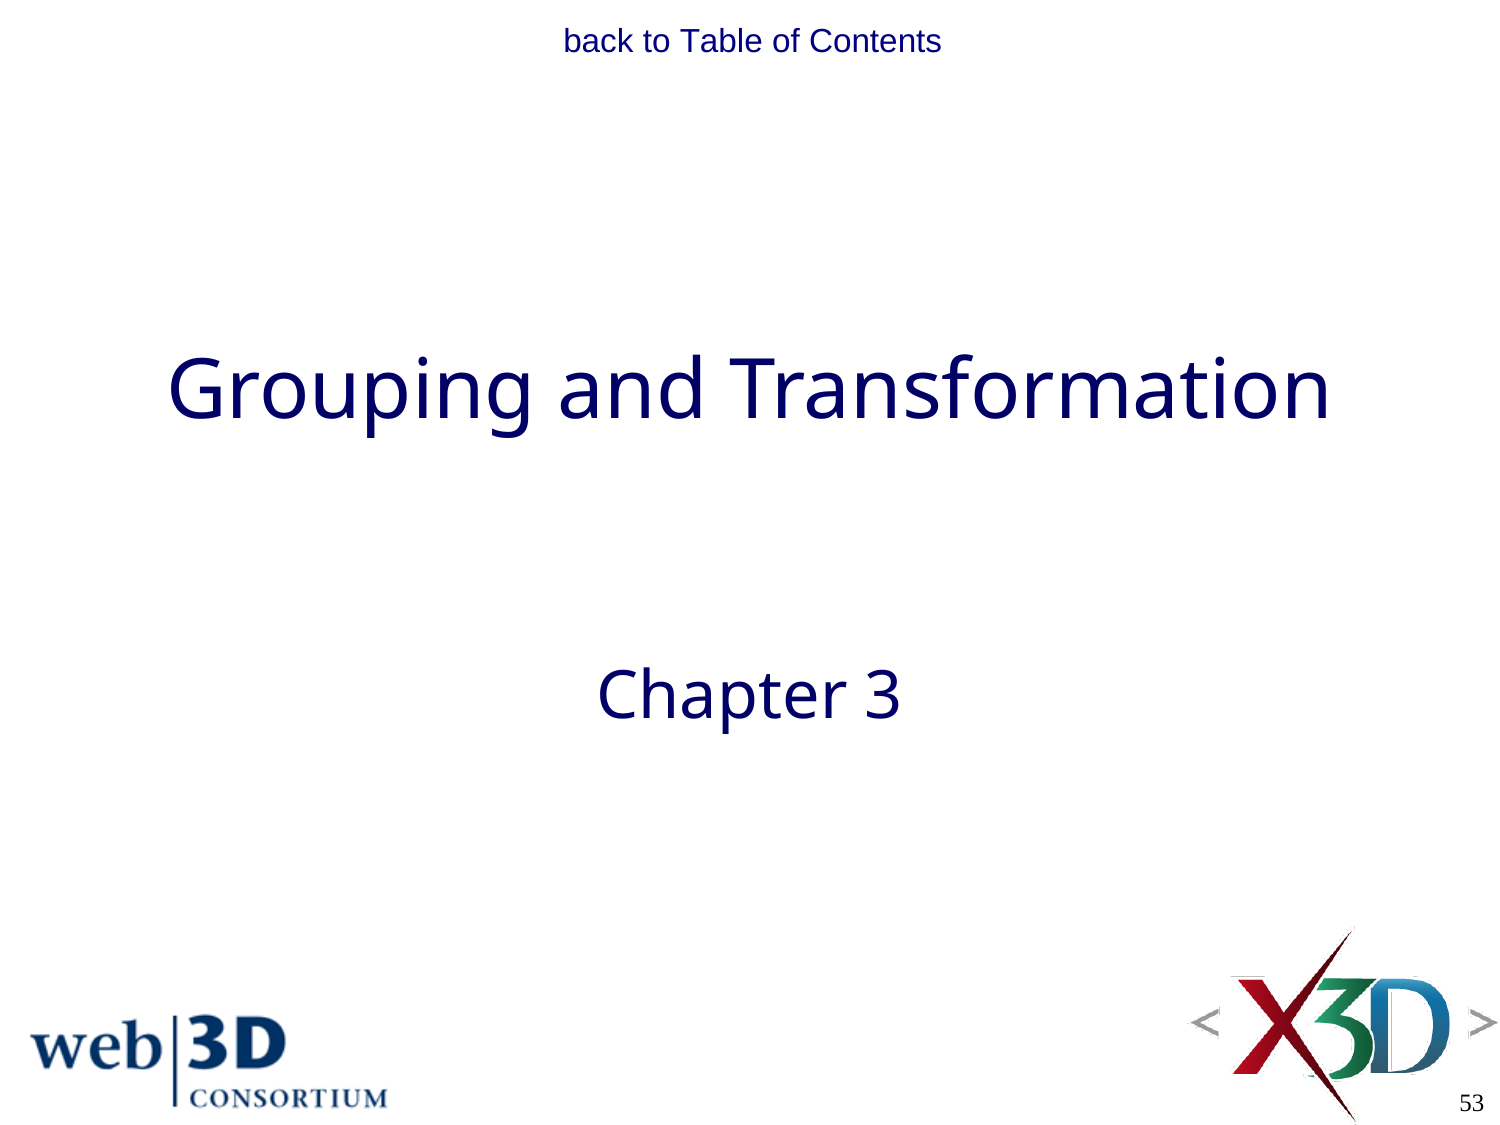

back to Table of Contents
# Grouping and Transformation Chapter 3